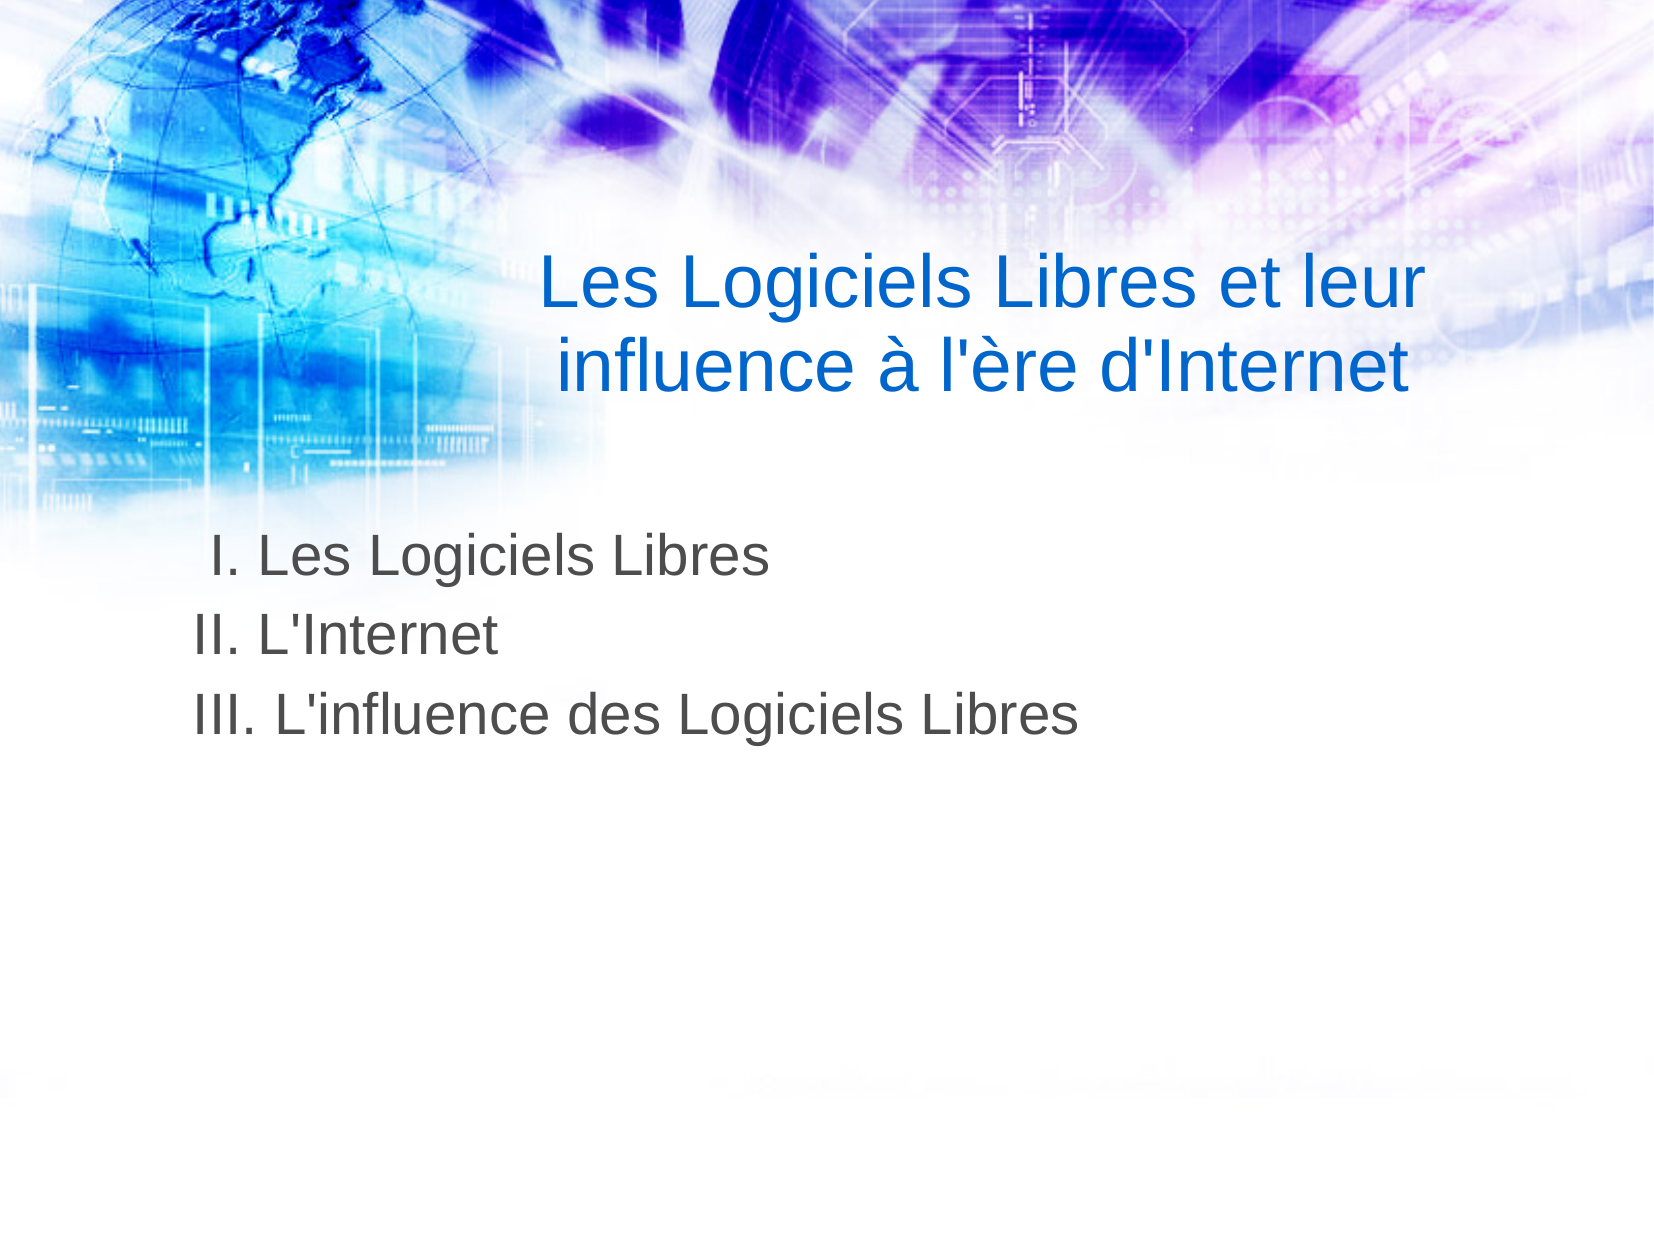

# Les Logiciels Libres et leur influence à l'ère d'Internet
 I. Les Logiciels Libres
II. L'Internet
III. L'influence des Logiciels Libres